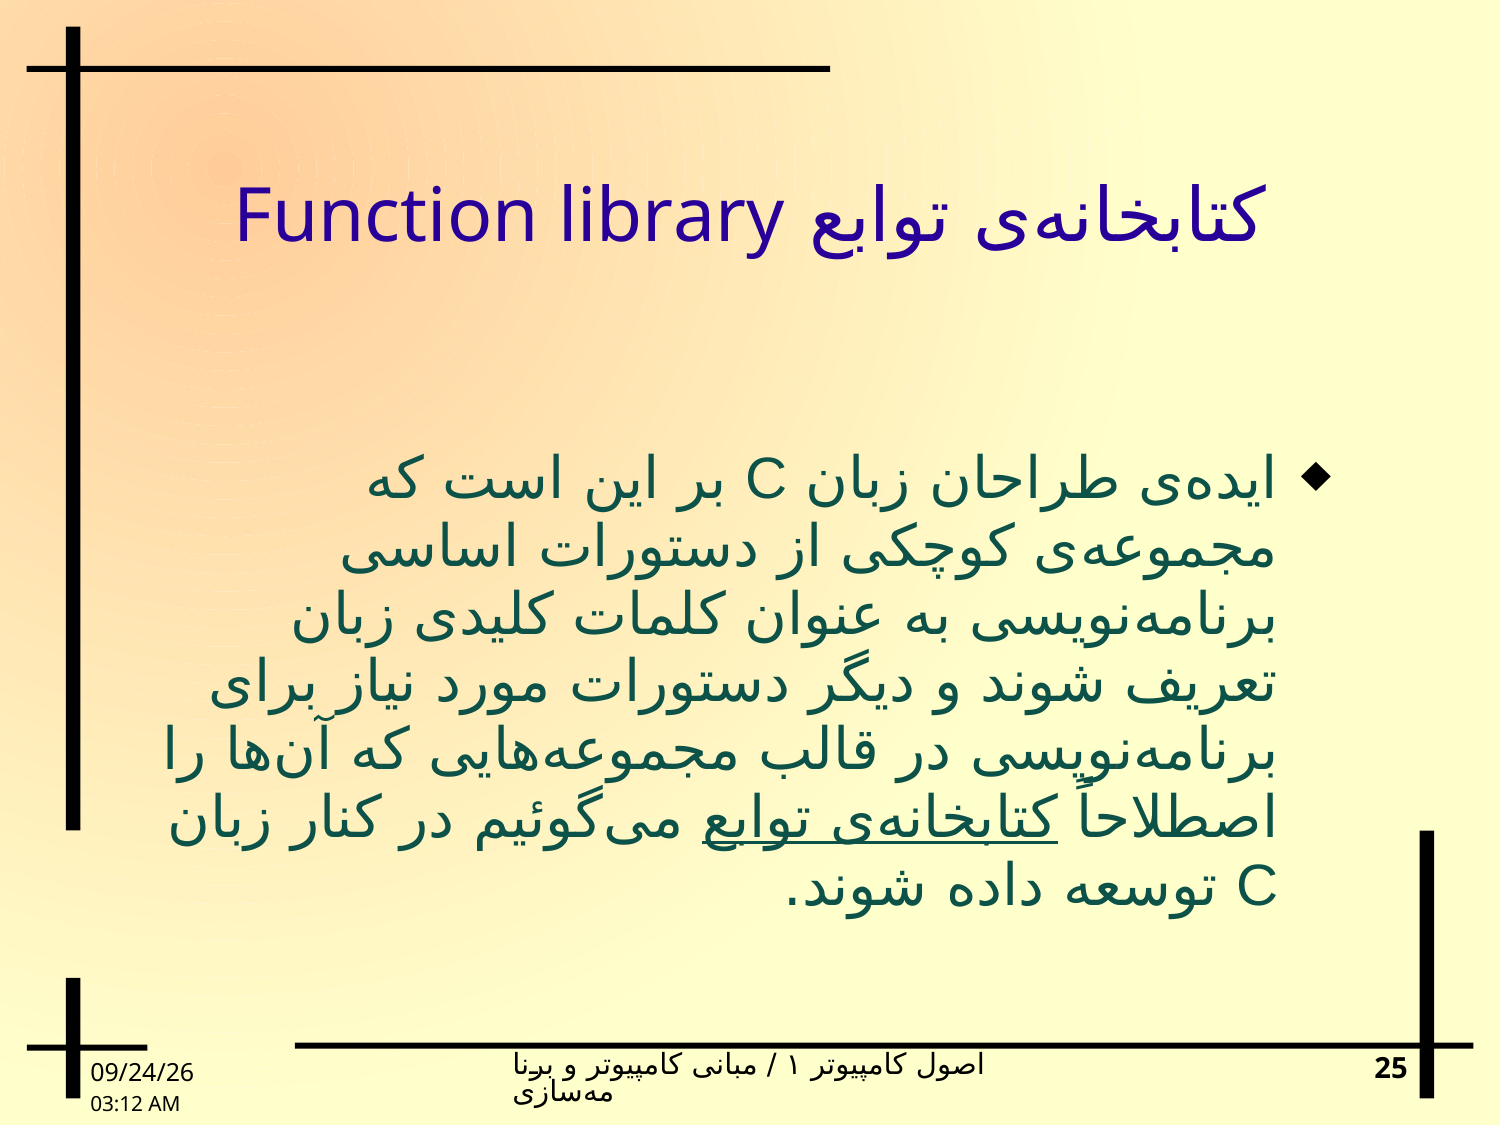

کتابخانه‌ی توابع Function library
# ایده‌ی طراحان زبان C بر این است که مجموعه‌ی کوچکی از دستورات اساسی برنامه‌نویسی به عنوان کلمات کلیدی زبان تعریف شوند و دیگر دستورات مورد نیاز برای برنامه‌نویسی در قالب مجموعه‌هایی که آن‌ها را اصطلاحاً کتابخانه‌ی توابع می‌گوئیم در کنار زبان C توسعه داده شوند.
اصول کامپیوتر ۱ / مبانی کامپیوتر و برنامه‌سازی
25